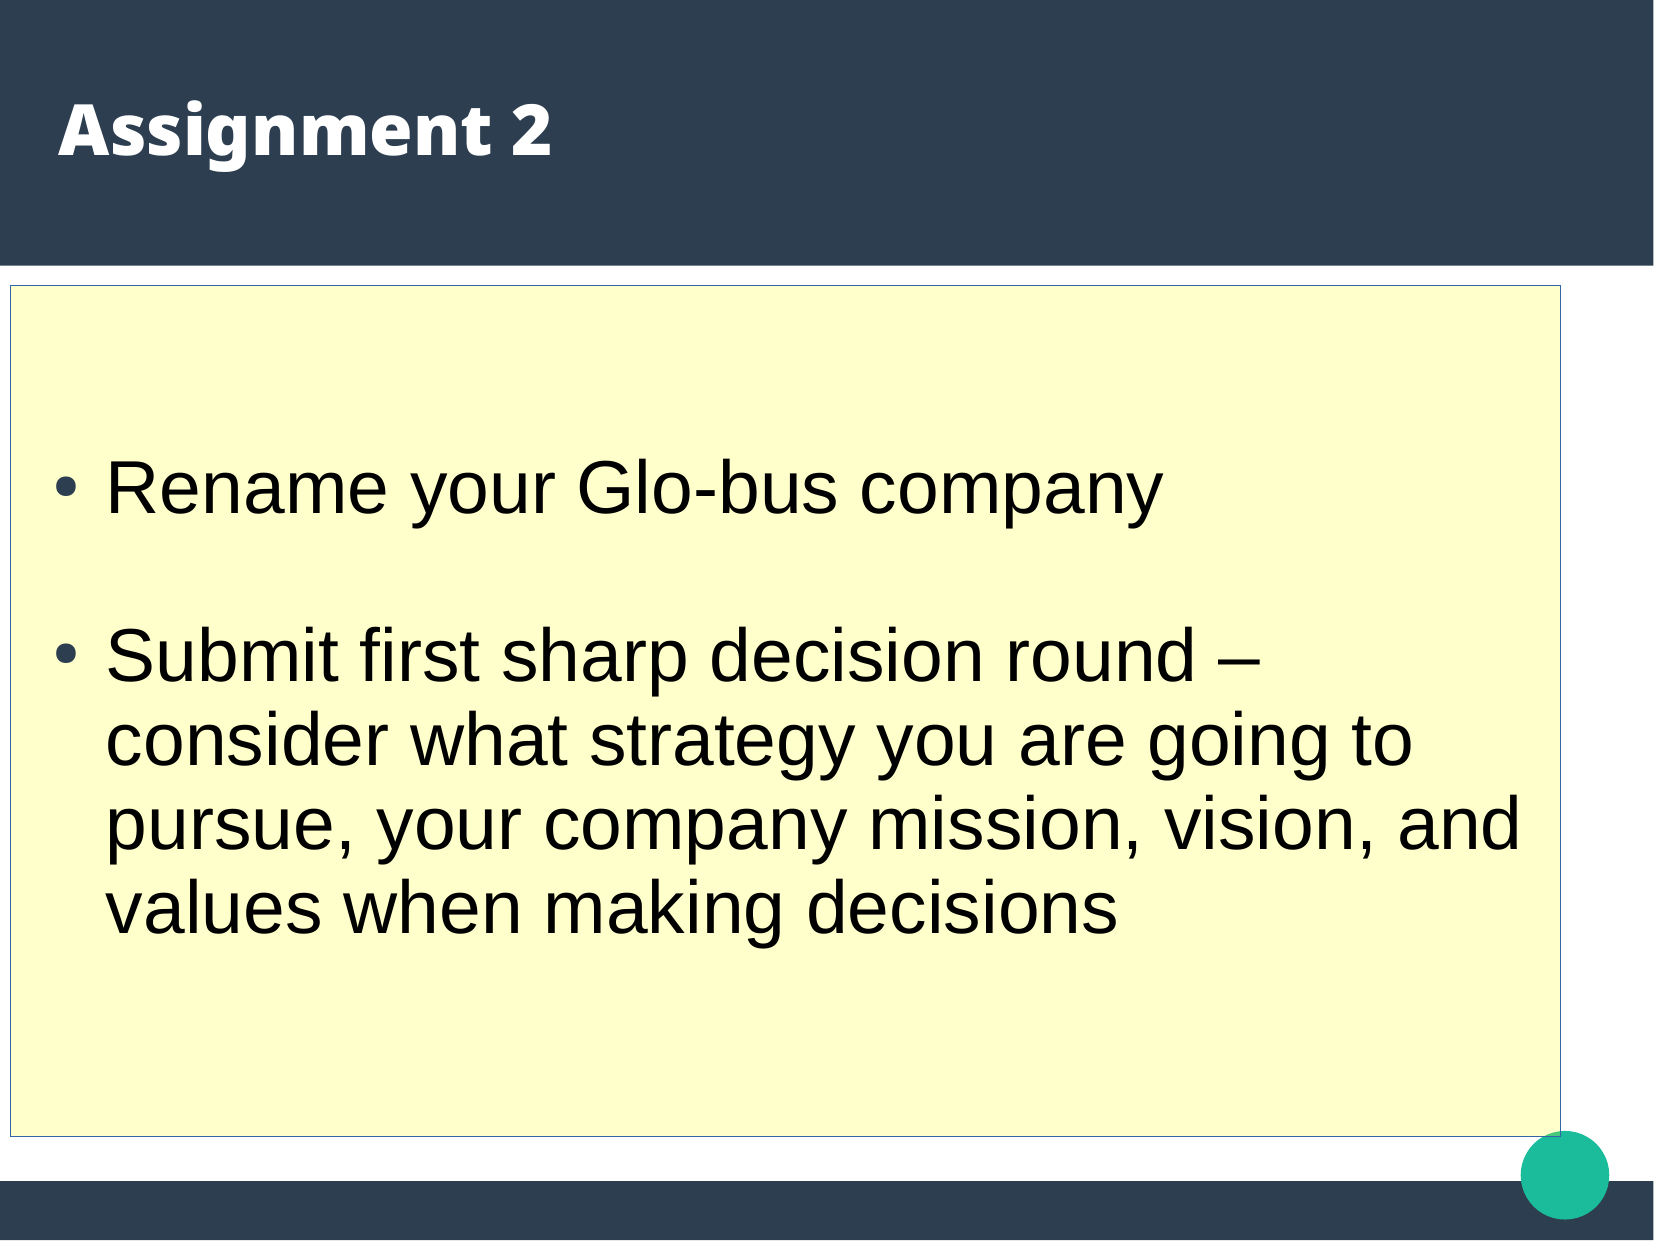

# Assignment 2
Rename your Glo-bus company
Submit first sharp decision round – consider what strategy you are going to pursue, your company mission, vision, and values when making decisions